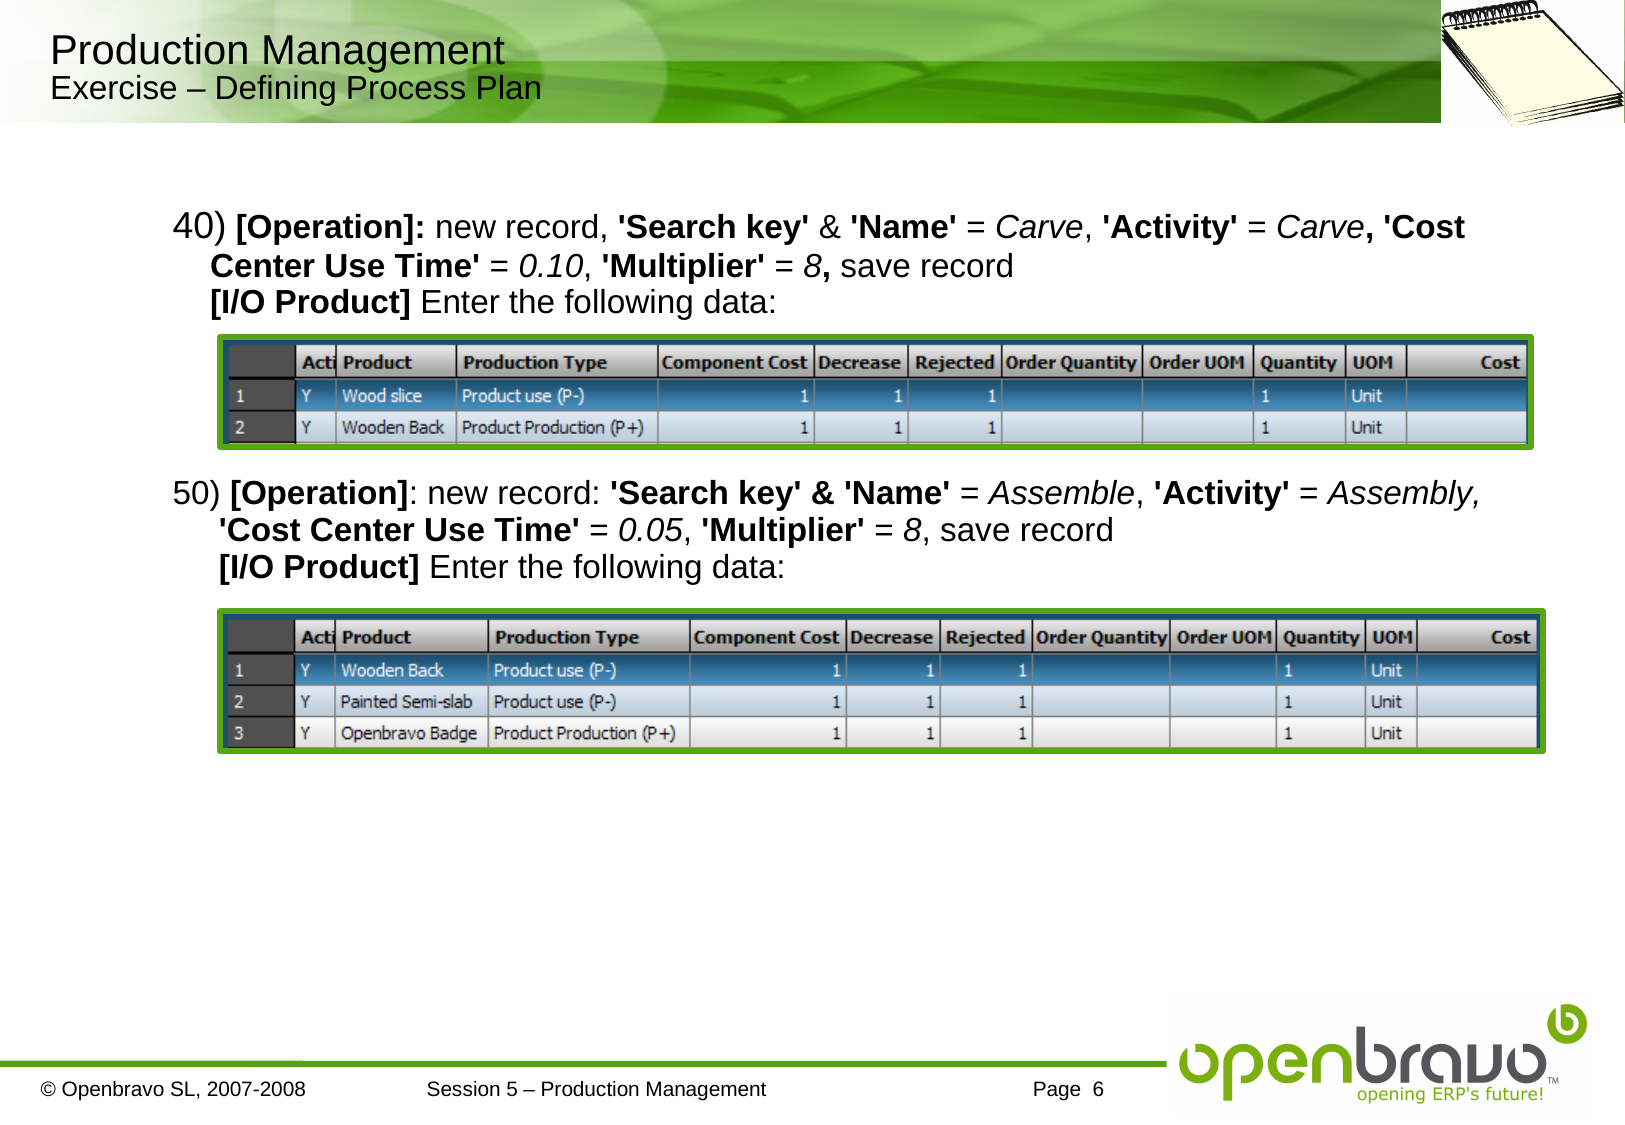

# Production Management Exercise – Defining Process Plan
40) [Operation]: new record, 'Search key' & 'Name' = Carve, 'Activity' = Carve, 'Cost Center Use Time' = 0.10, 'Multiplier' = 8, save record
[I/O Product] Enter the following data:
50) [Operation]: new record: 'Search key' & 'Name' = Assemble, 'Activity' = Assembly, 'Cost Center Use Time' = 0.05, 'Multiplier' = 8, save record
[I/O Product] Enter the following data: